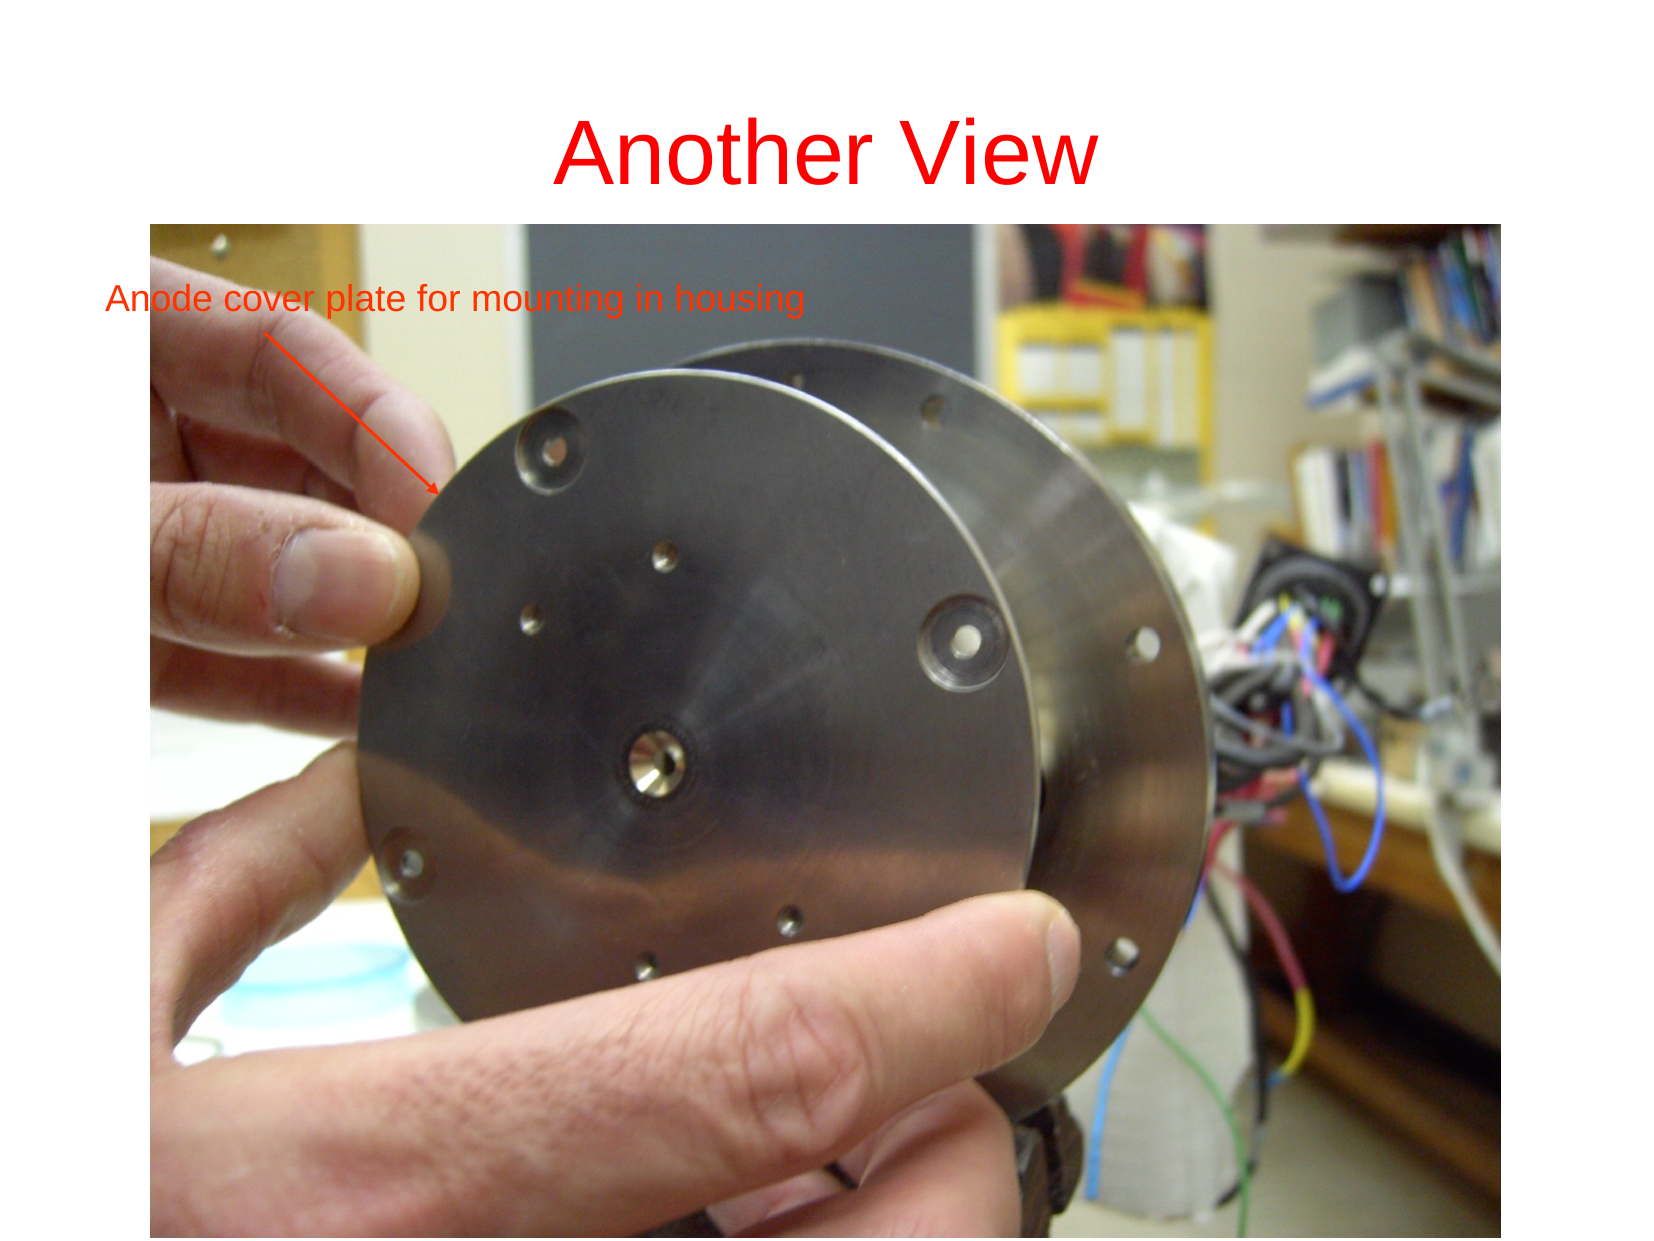

# Another View
Anode cover plate for mounting in housing